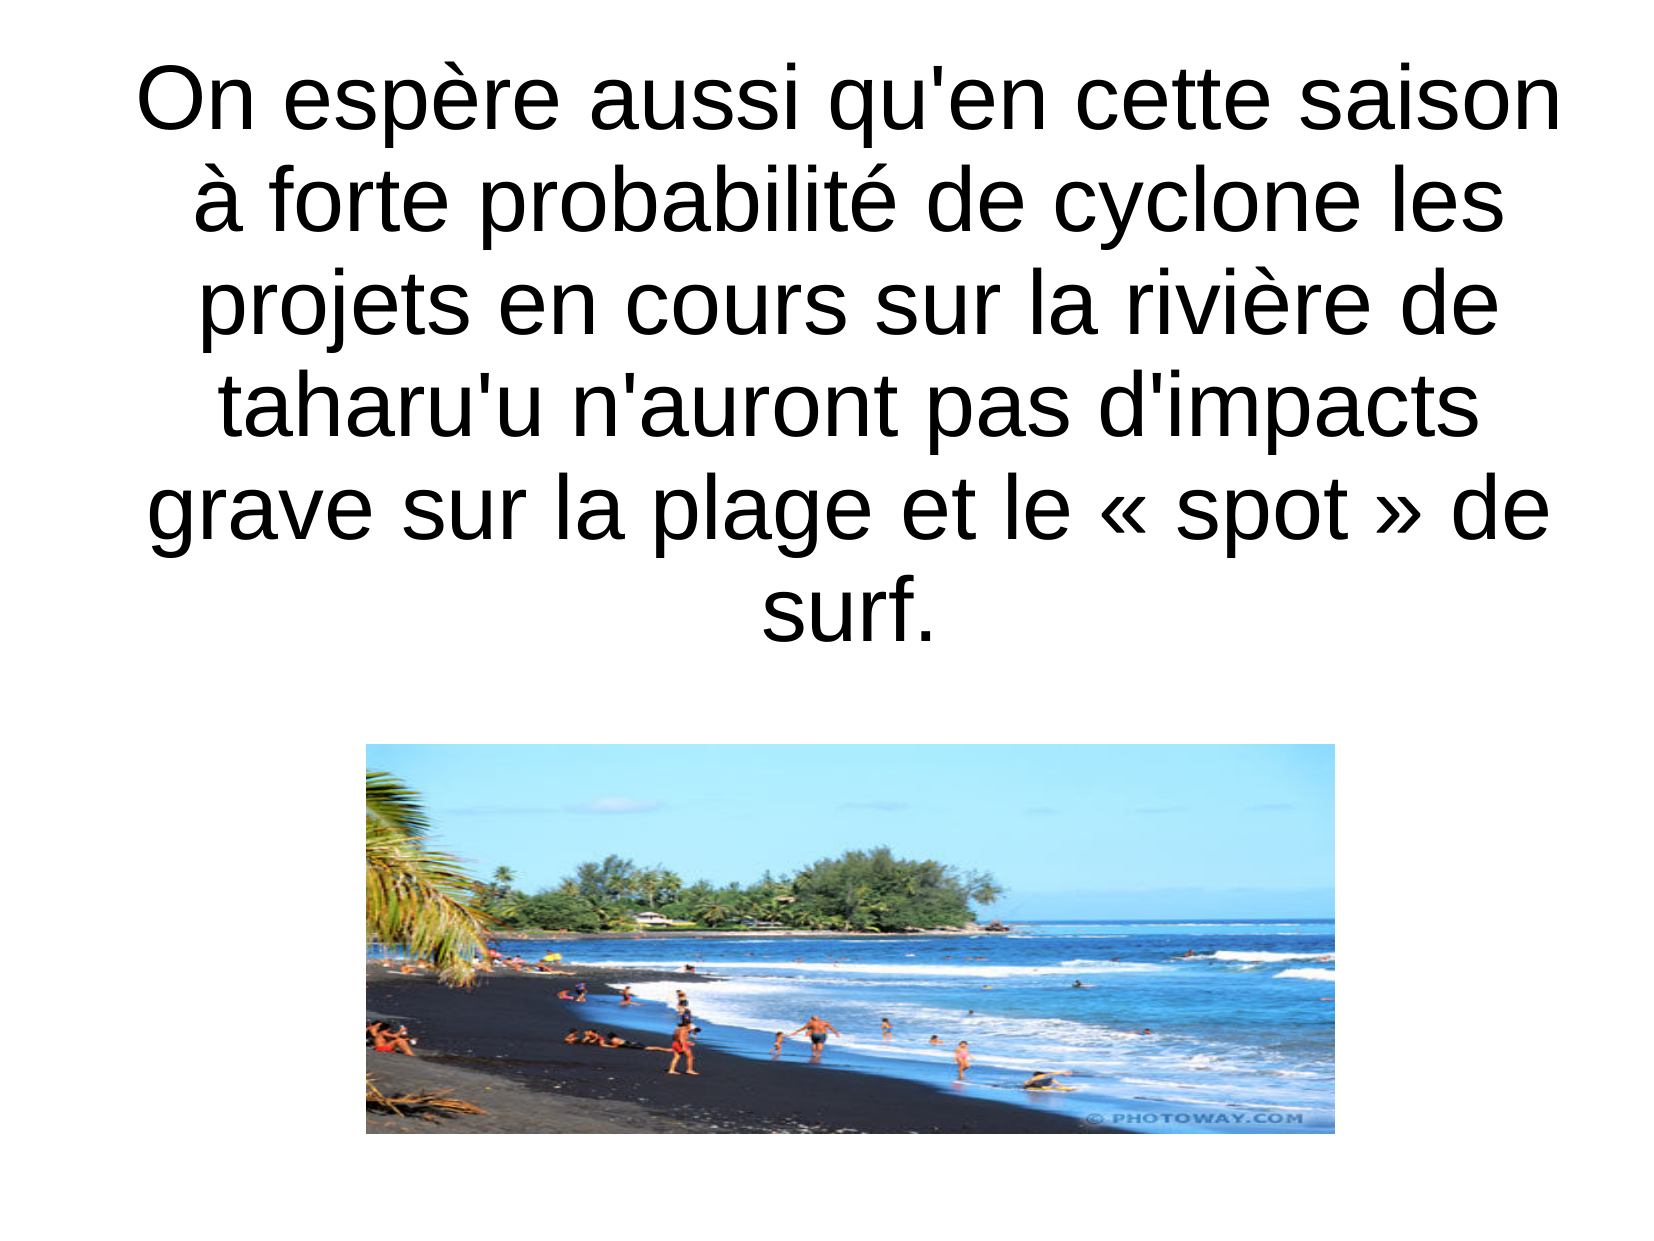

# On espère aussi qu'en cette saison à forte probabilité de cyclone les projets en cours sur la rivière de taharu'u n'auront pas d'impacts grave sur la plage et le « spot » de surf.